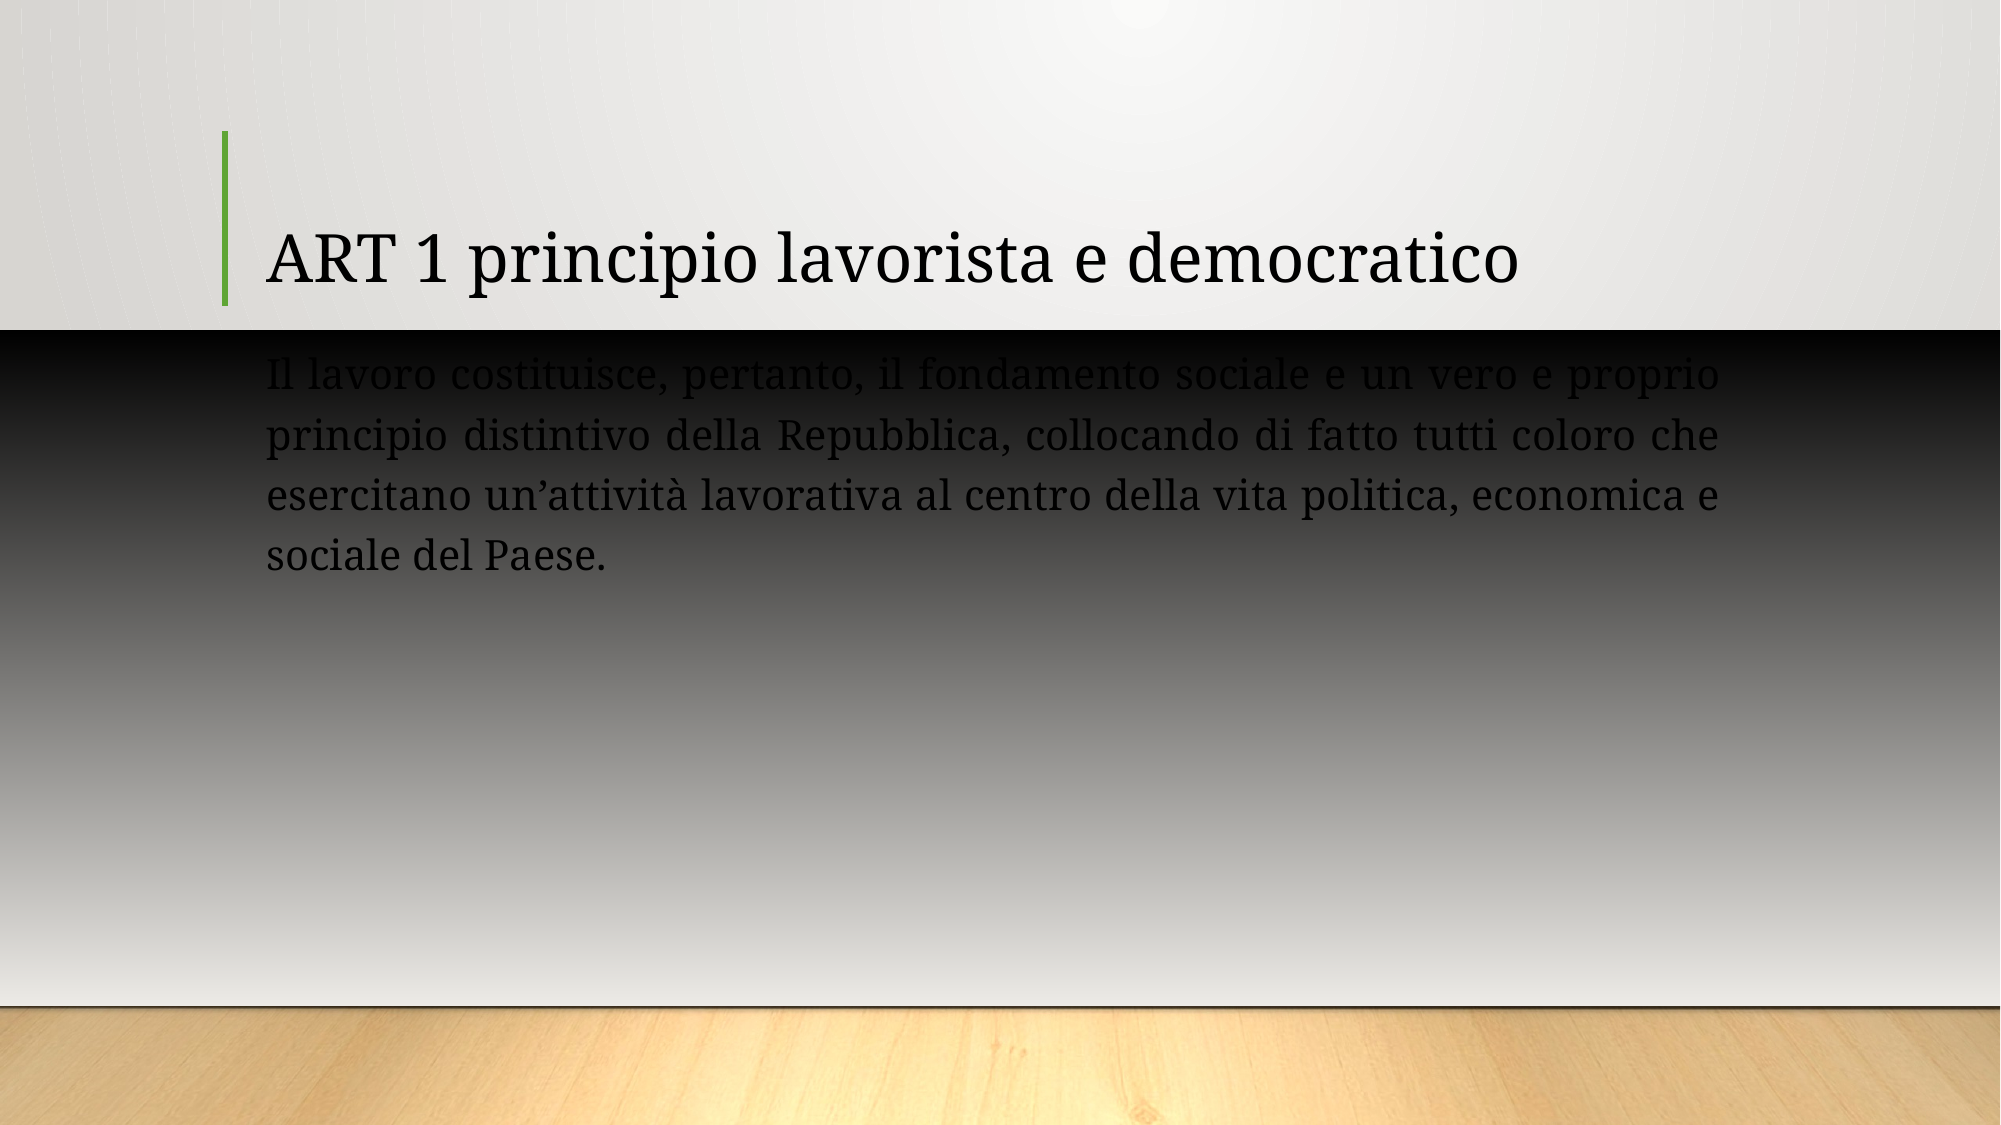

# ART 1 principio lavorista e democratico
Il lavoro costituisce, pertanto, il fondamento sociale e un vero e proprio principio distintivo della Repubblica, collocando di fatto tutti coloro che esercitano un’attività lavorativa al centro della vita politica, economica e sociale del Paese.